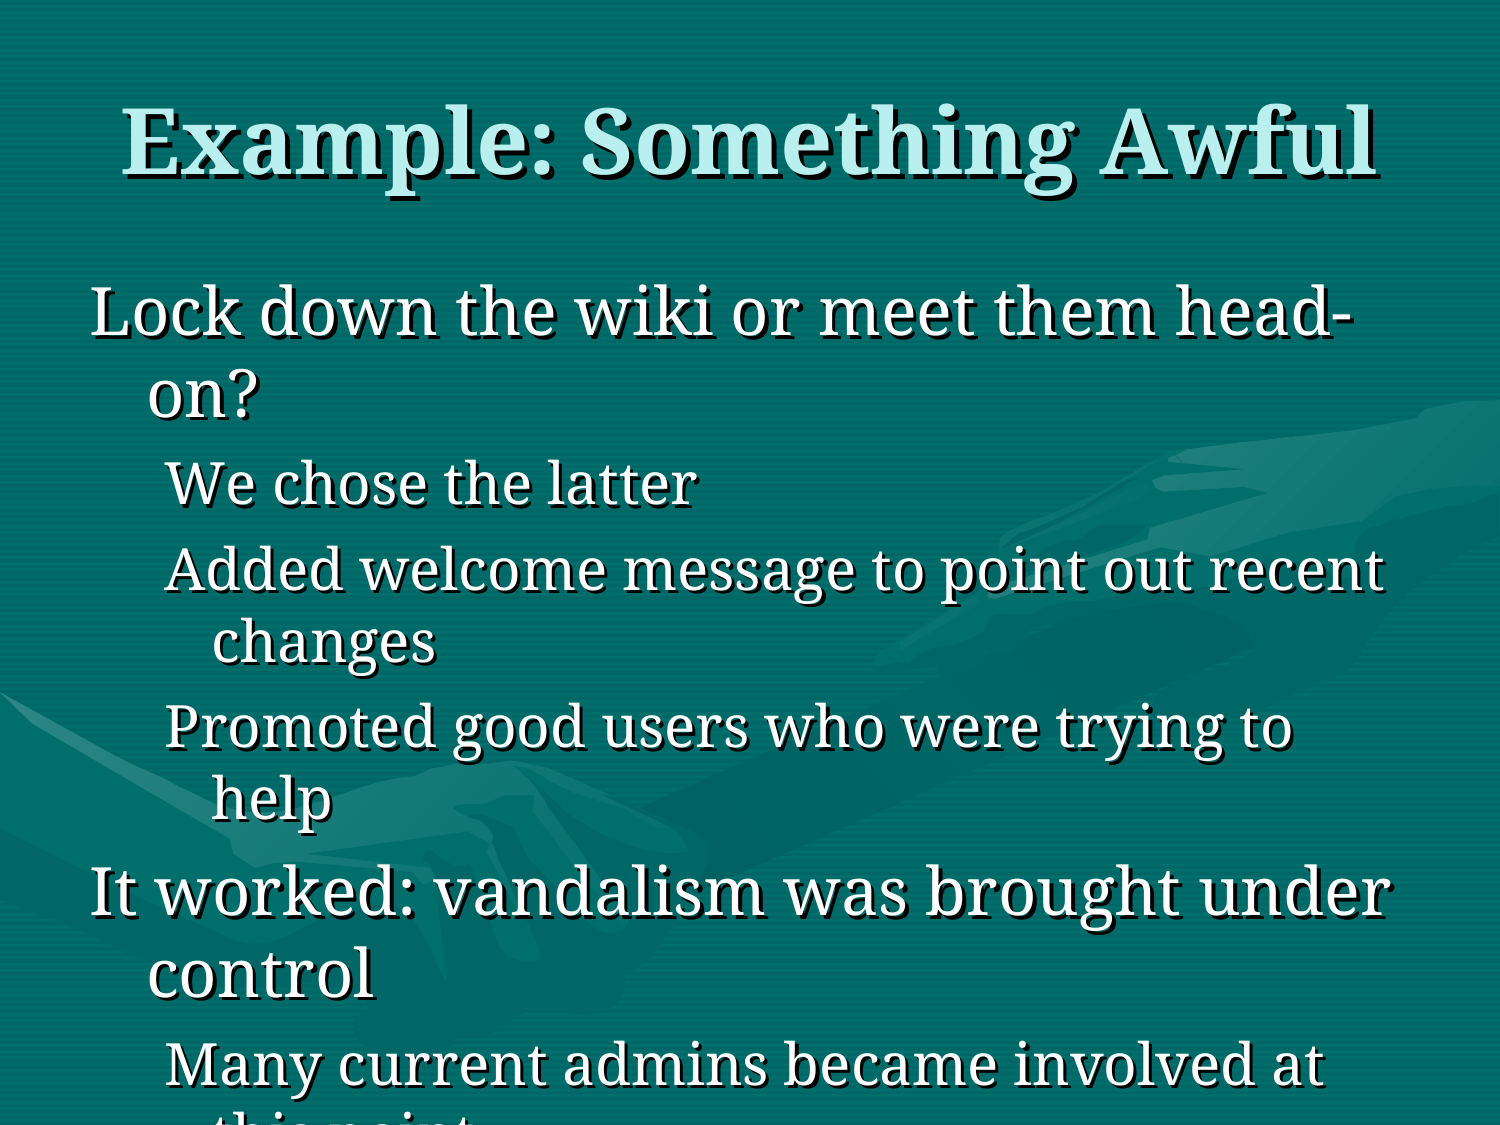

# Example: Something Awful
Lock down the wiki or meet them head-on?
We chose the latter
Added welcome message to point out recent changes
Promoted good users who were trying to help
It worked: vandalism was brought under control
Many current admins became involved at this point
One month later:
1000 article pages
50 regular contributors